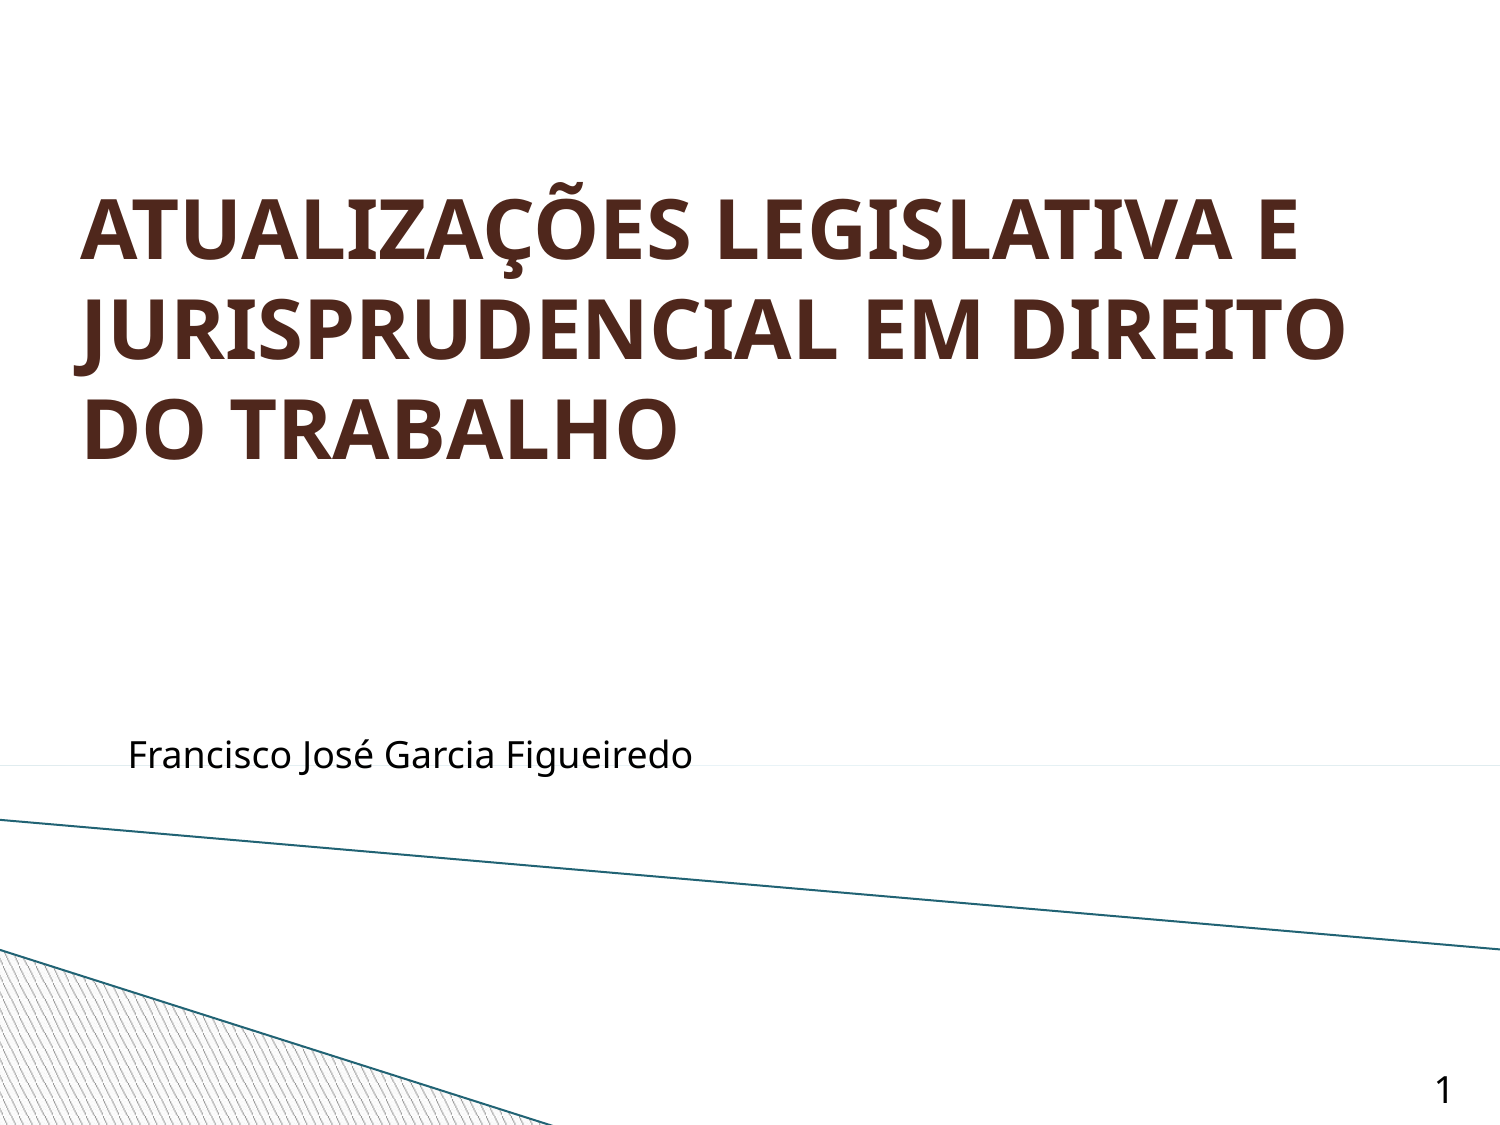

# ATUALIZAÇÕES LEGISLATIVA E JURISPRUDENCIAL EM DIREITO DO TRABALHO
Francisco José Garcia Figueiredo